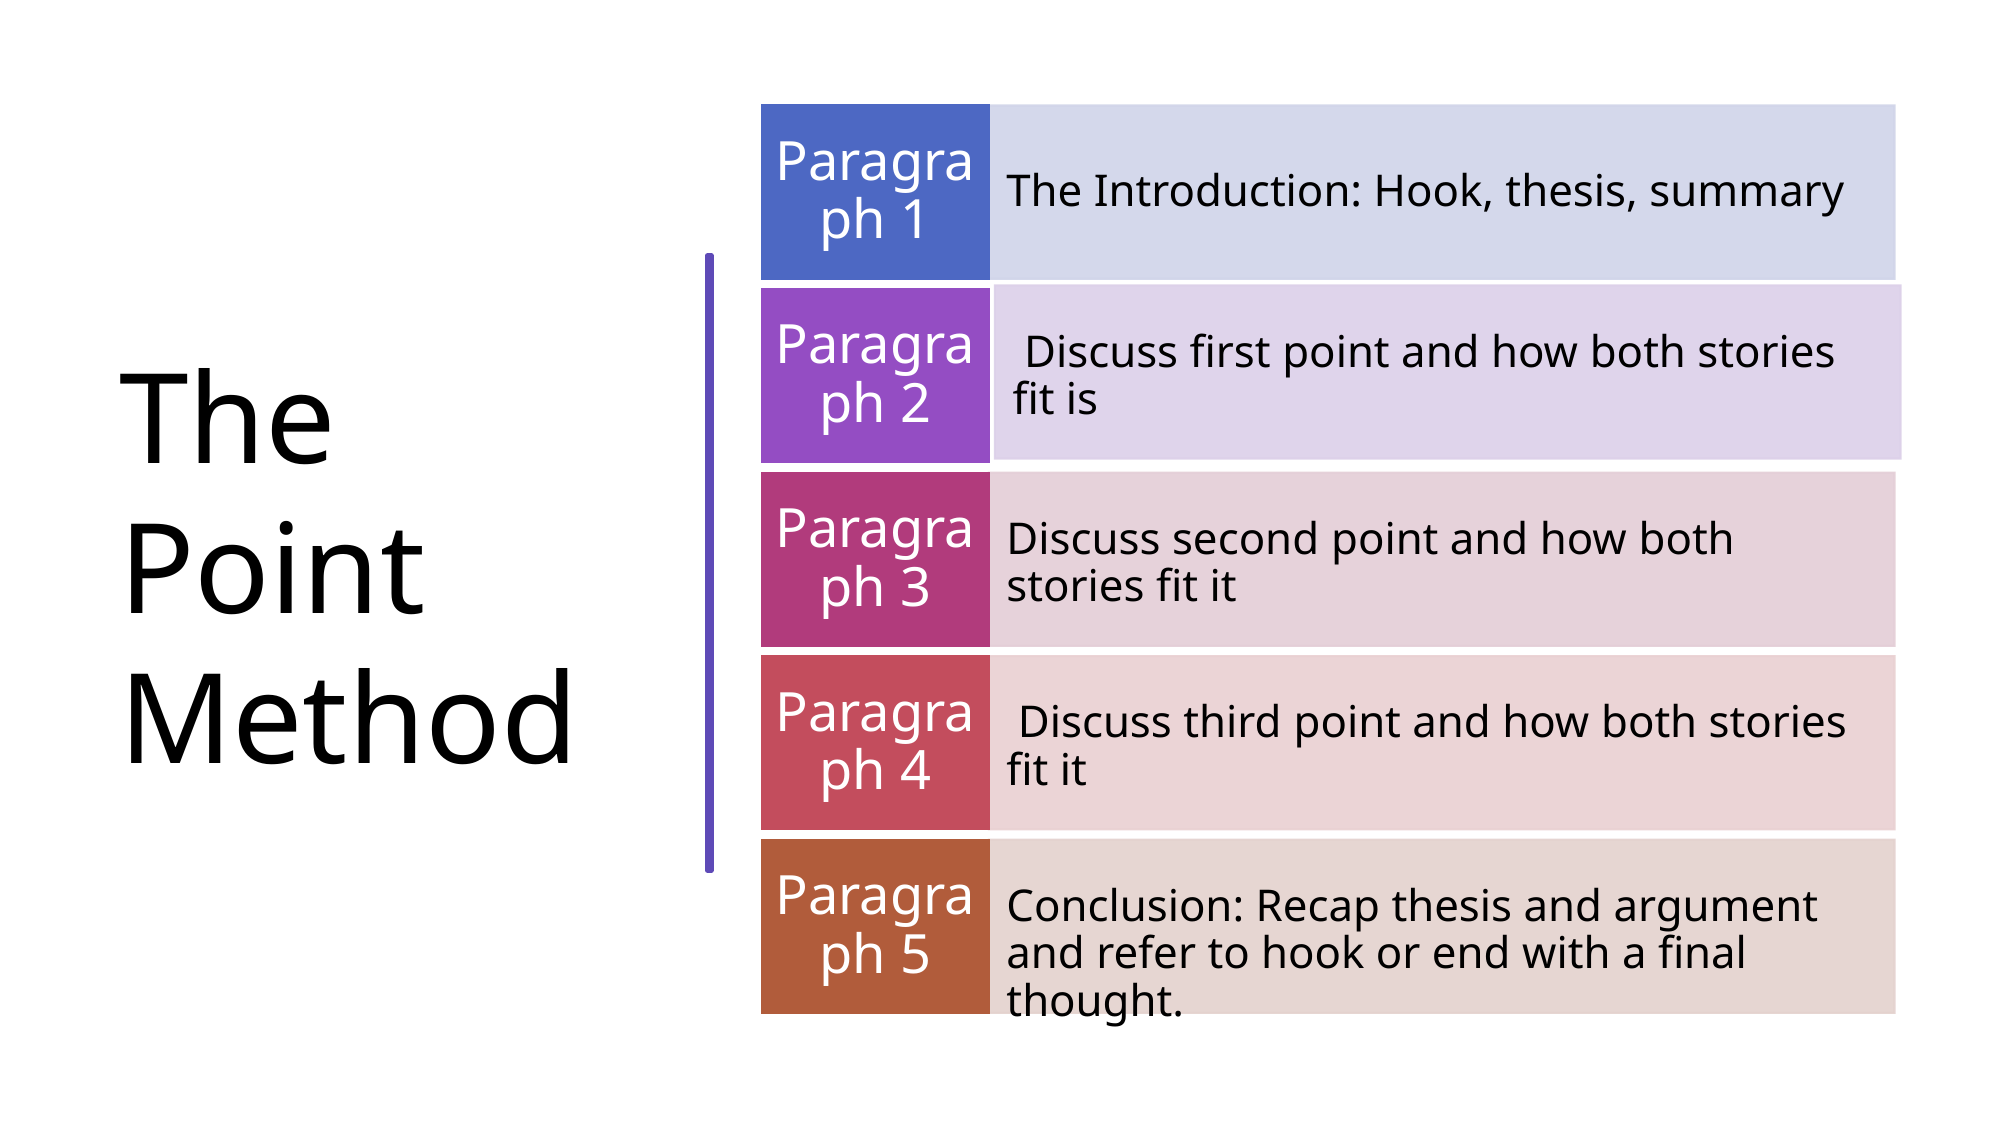

# The Point Method
Paragraph 1
The Introduction: Hook, thesis, summary
 Discuss first point and how both stories fit is
Paragraph 2
Paragraph 3
Discuss second point and how both stories fit it
Paragraph 4
 Discuss third point and how both stories fit it
Paragraph 5
Conclusion: Recap thesis and argument and refer to hook or end with a final thought.